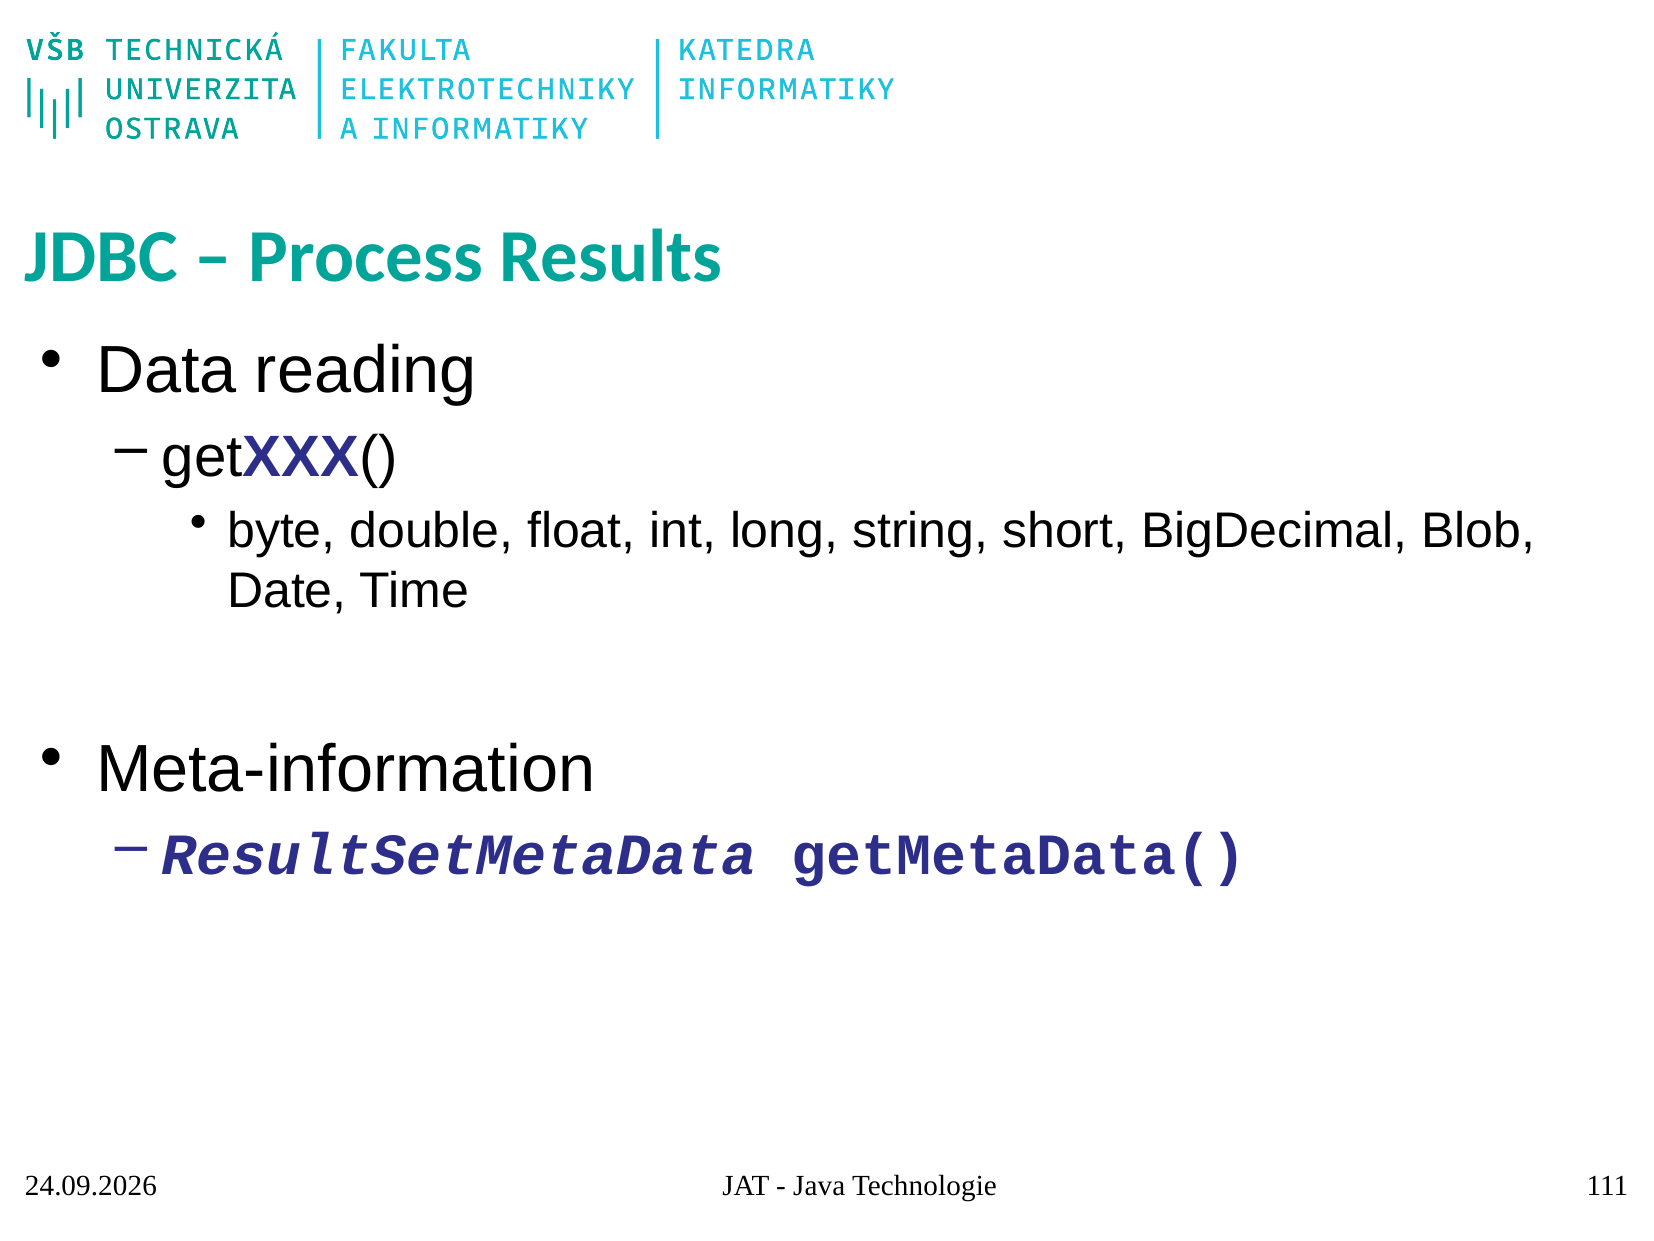

JDBC – Process Results
# Data reading
getXXX()
byte, double, float, int, long, string, short, BigDecimal, Blob, Date, Time
Meta-information
ResultSetMetaData getMetaData()
JAT - Java Technologie
111